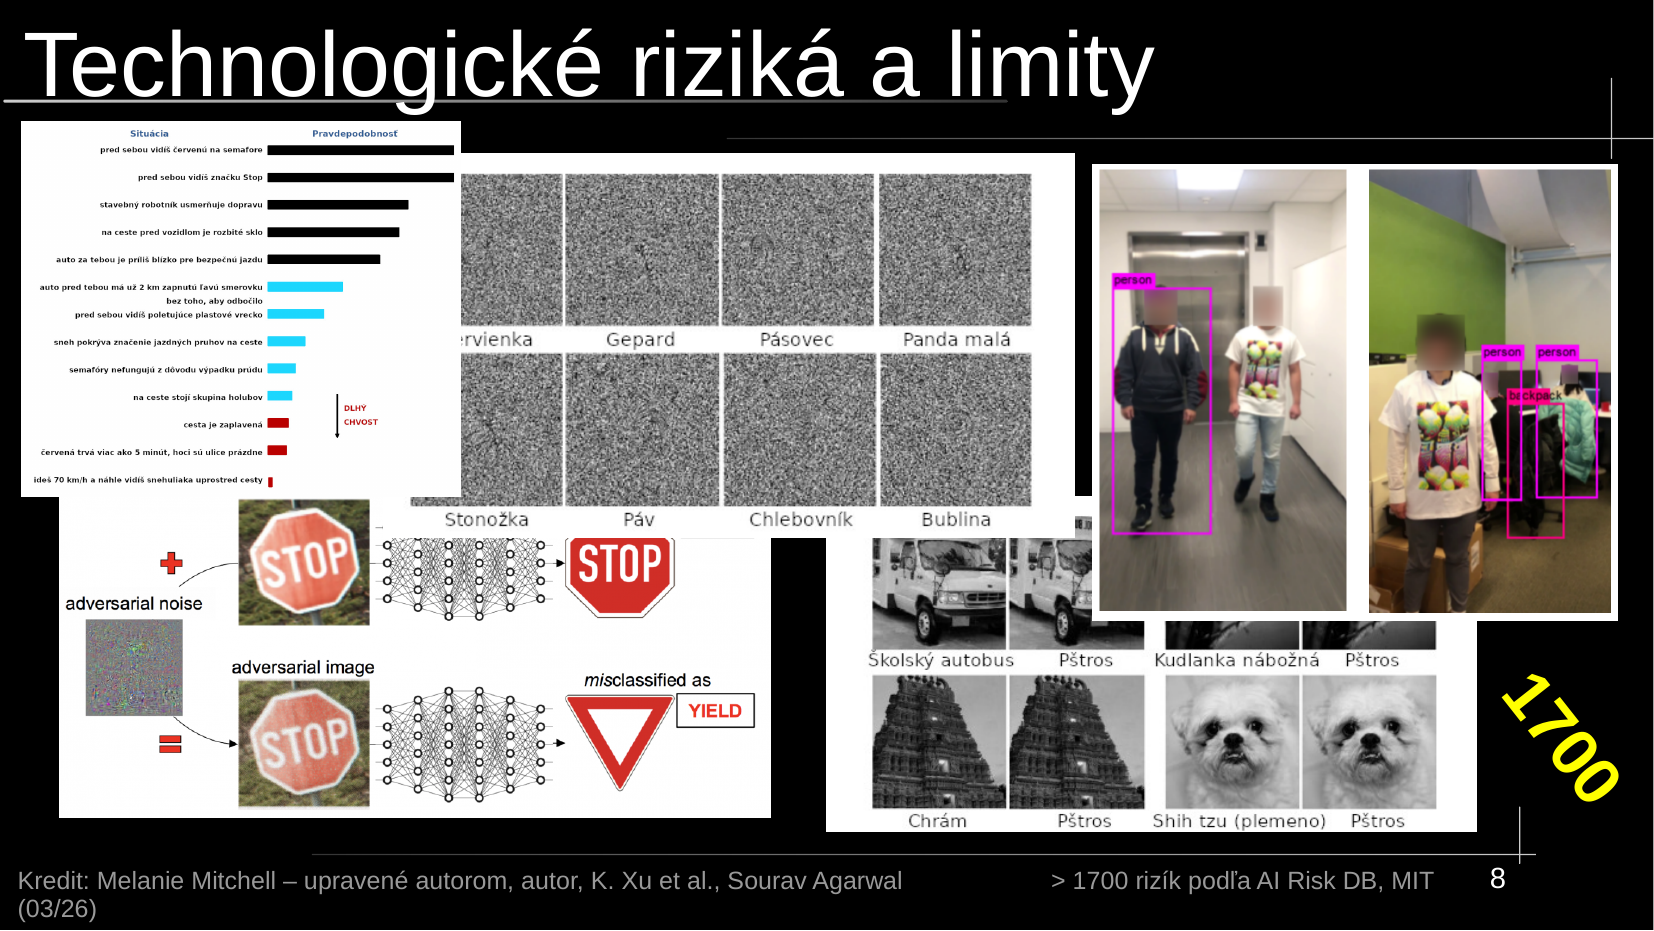

# Technologické riziká a limity
1700
Kredit: Melanie Mitchell – upravené autorom, autor, K. Xu et al., Sourav Agarwal		> 1700 rizík podľa AI Risk DB, MIT (03/26)
8